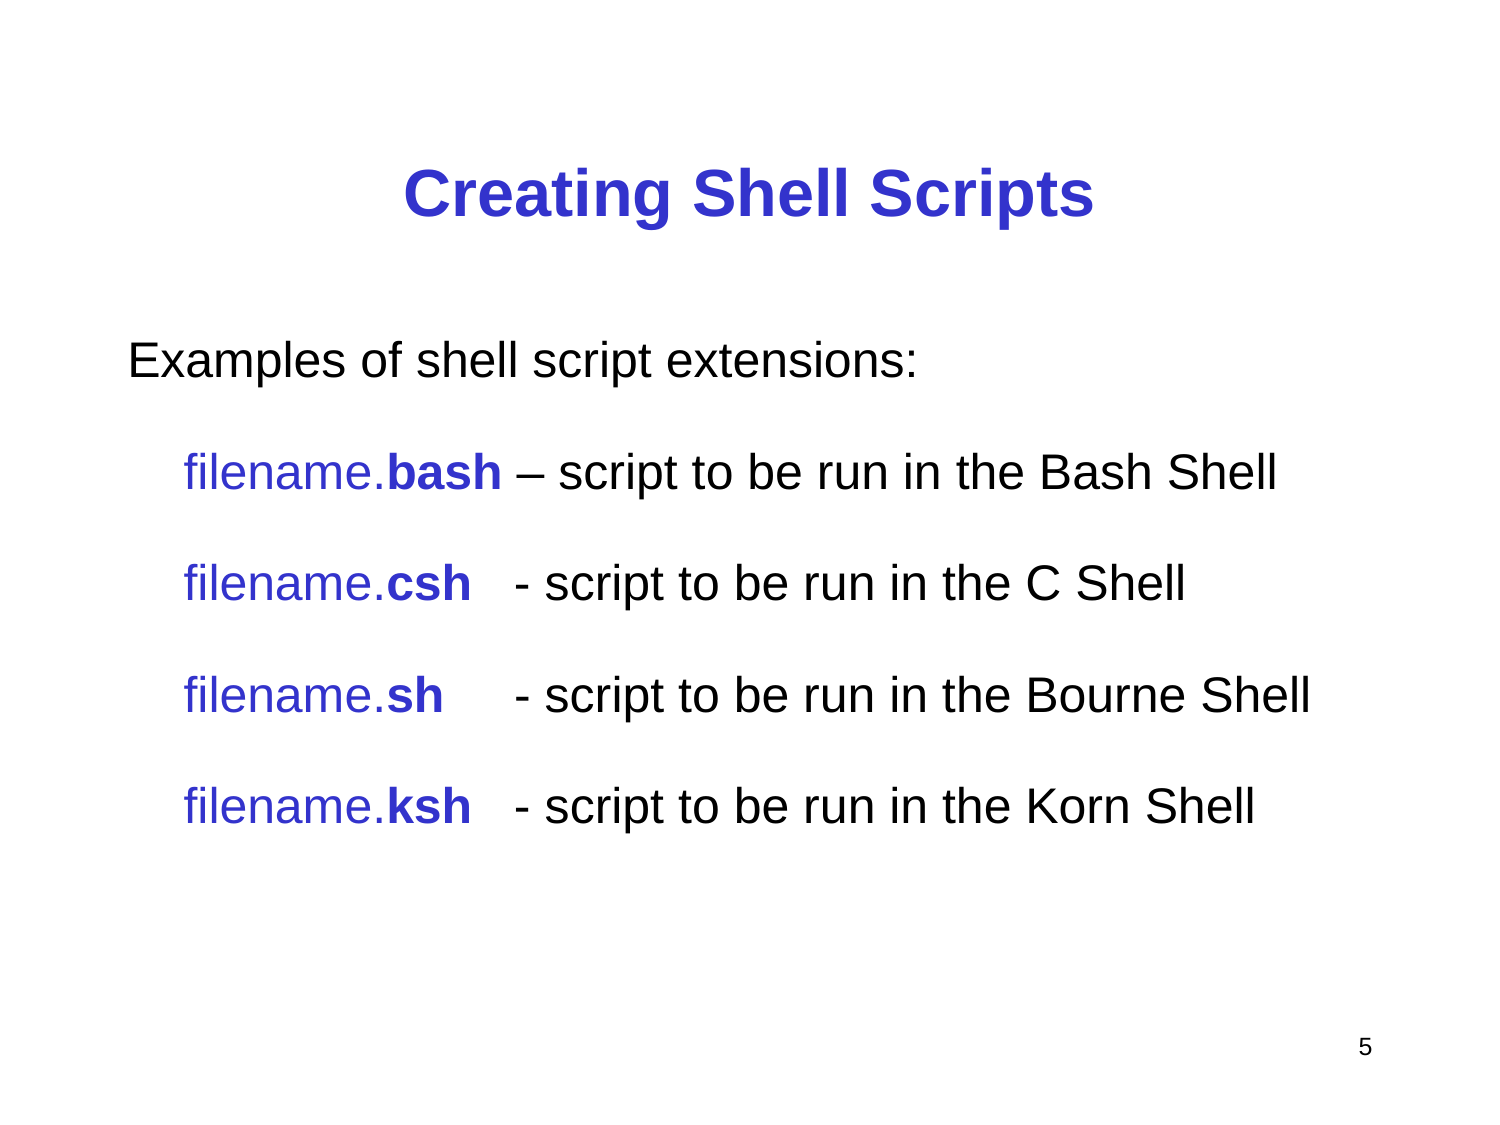

# Creating Shell Scripts
Examples of shell script extensions:
filename.bash – script to be run in the Bash Shell
filename.csh - script to be run in the C Shell
filename.sh - script to be run in the Bourne Shell
filename.ksh - script to be run in the Korn Shell
5